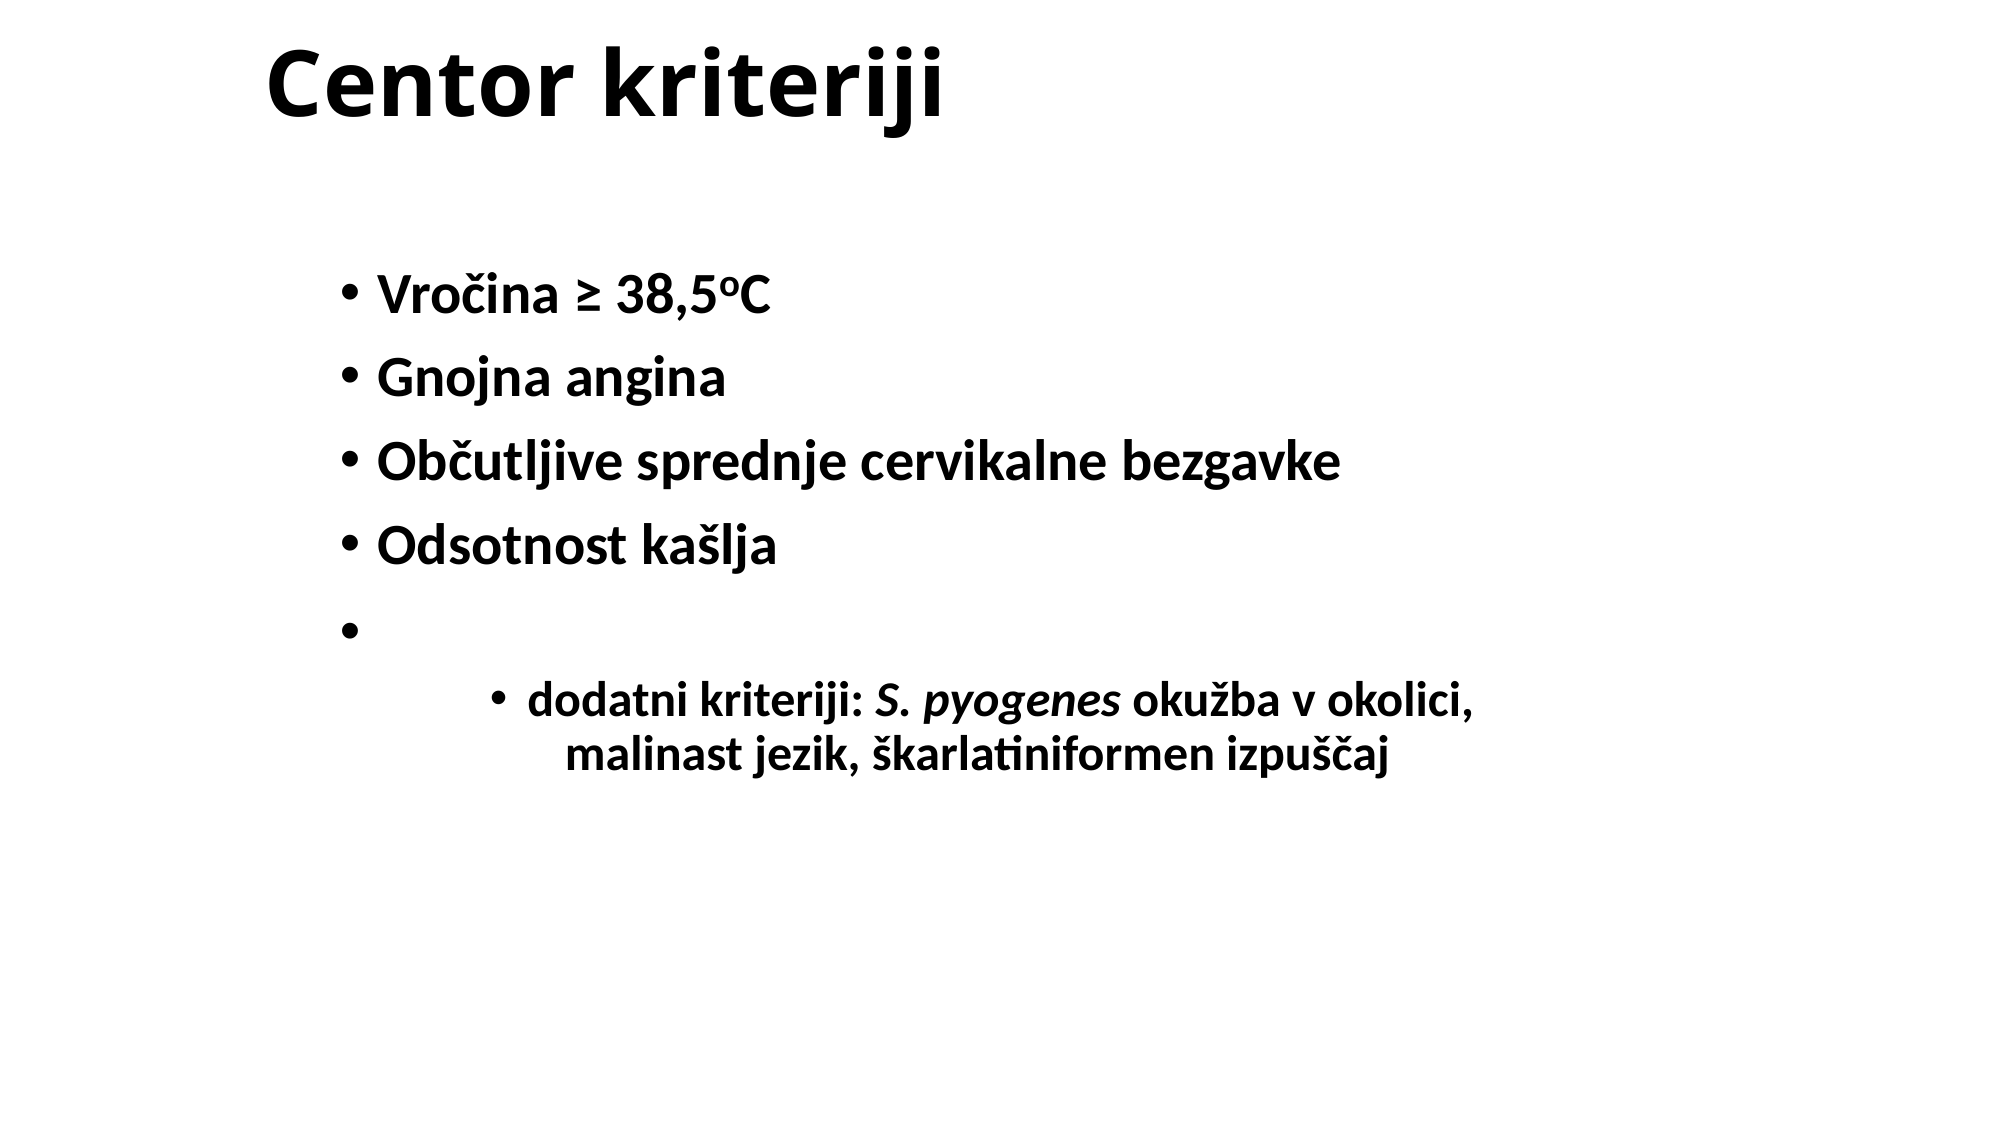

# Centor kriteriji
Vročina ≥ 38,5oC
Gnojna angina
Občutljive sprednje cervikalne bezgavke
Odsotnost kašlja
dodatni kriteriji: S. pyogenes okužba v okolici, malinast jezik, škarlatiniformen izpuščaj